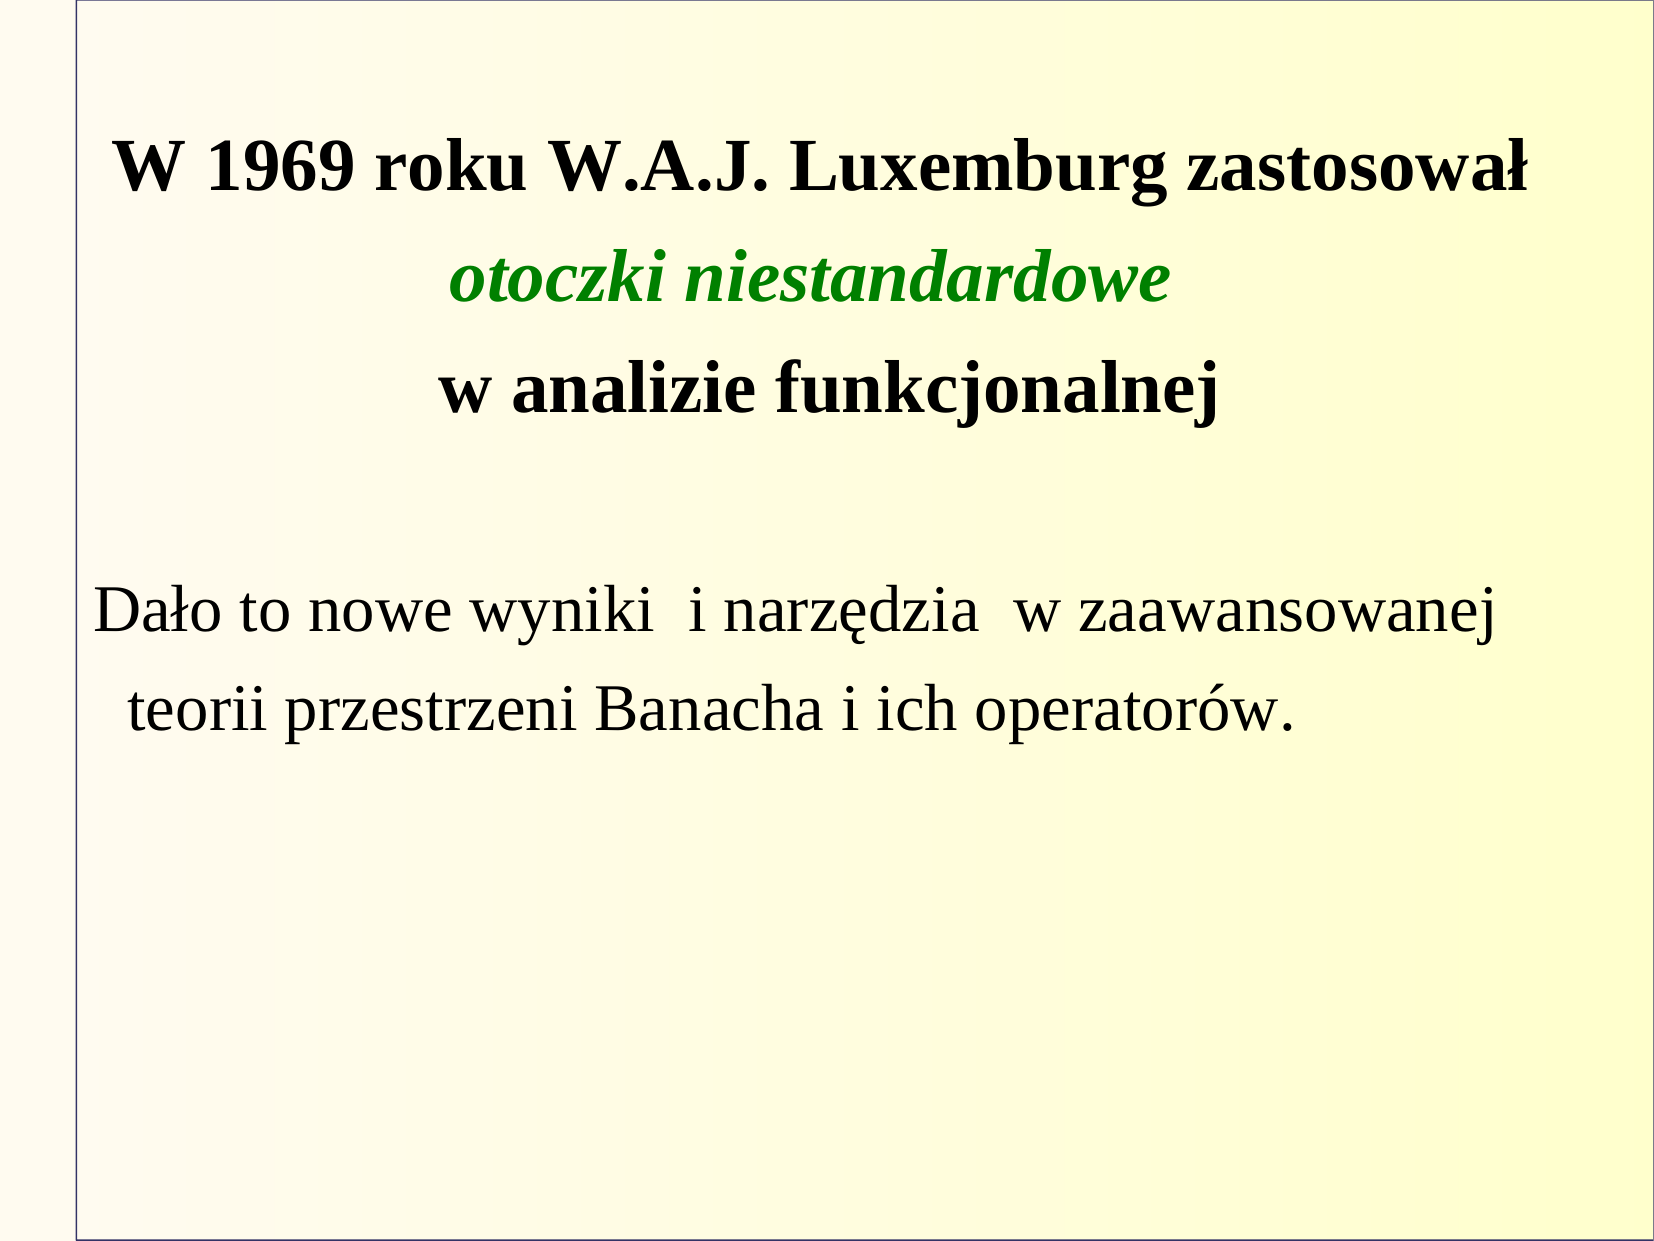

# W 1969 roku W.A.J. Luxemburg zastosował otoczki niestandardowe w analizie funkcjonalnej
 Dało to nowe wyniki i narzędzia w zaawansowanej teorii przestrzeni Banacha i ich operatorów.